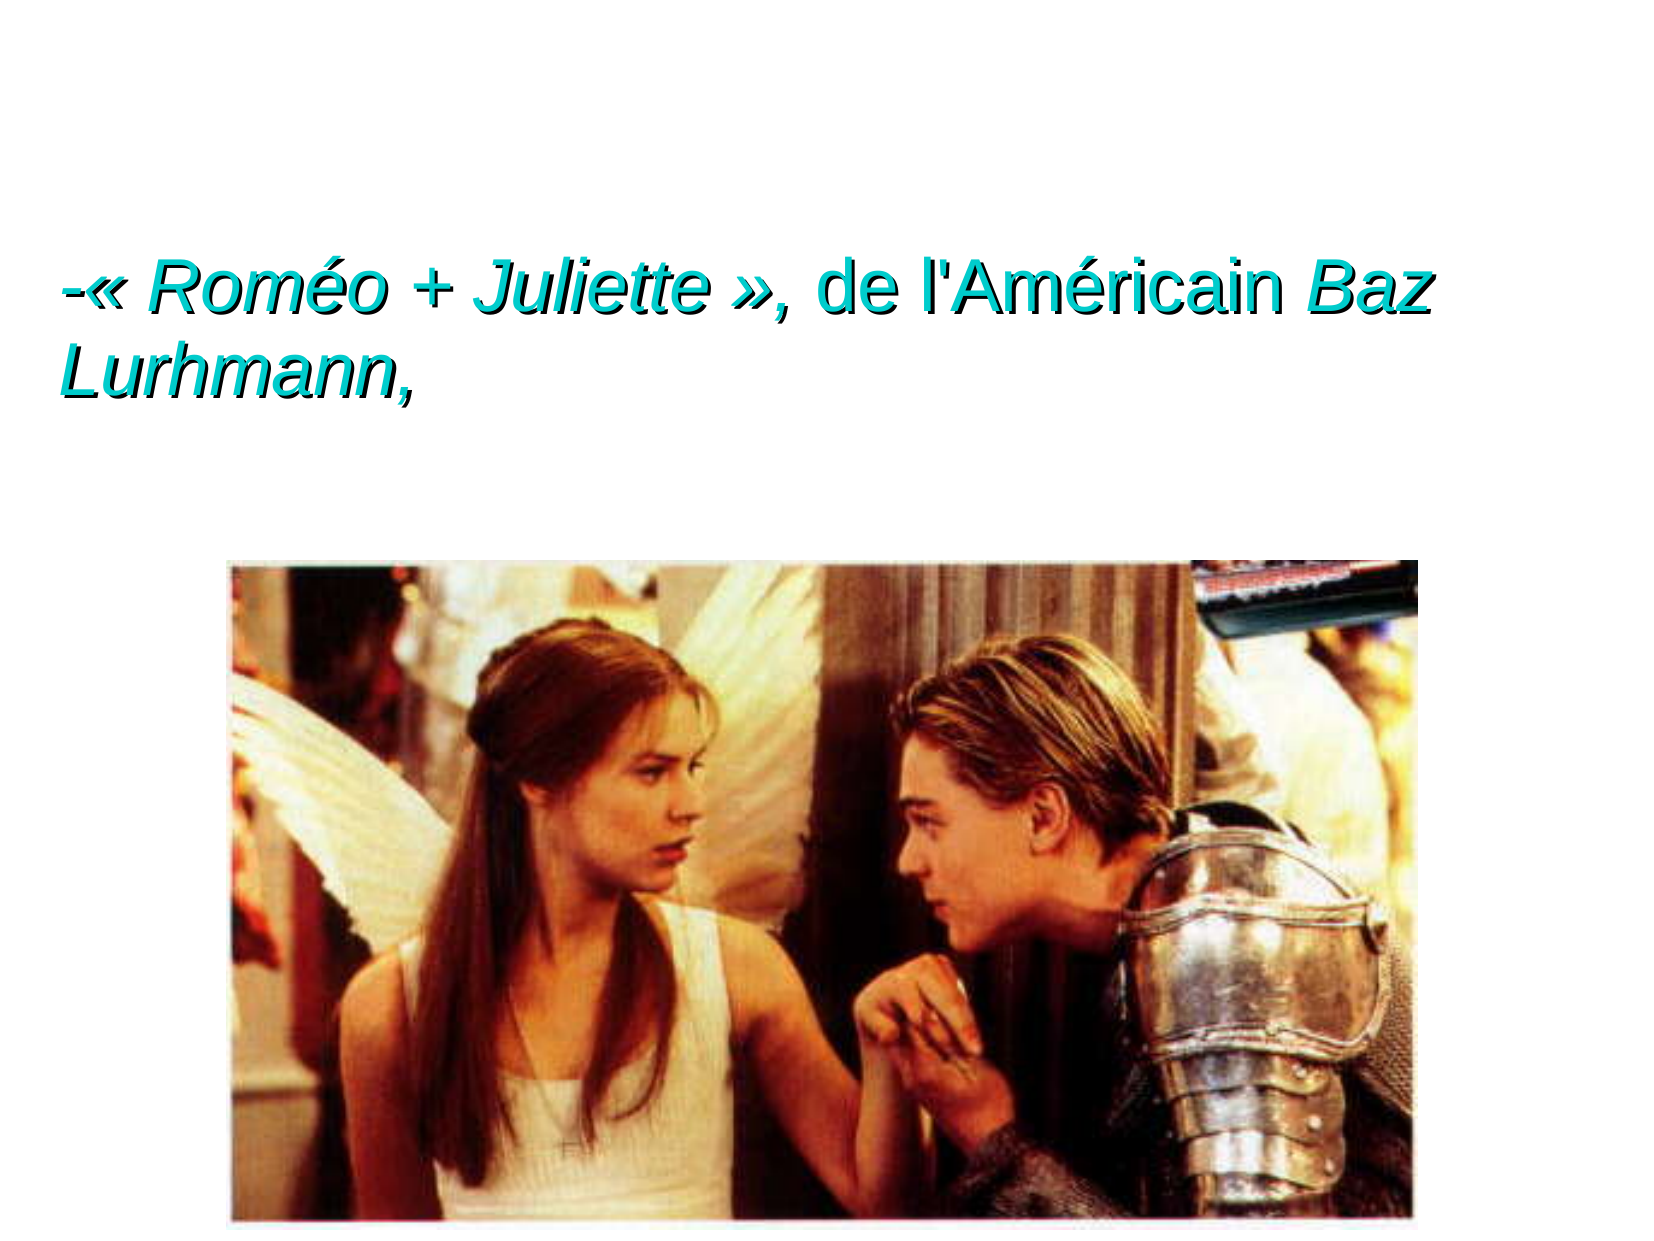

# -« Roméo + Juliette », de l'Américain Baz Lurhmann,